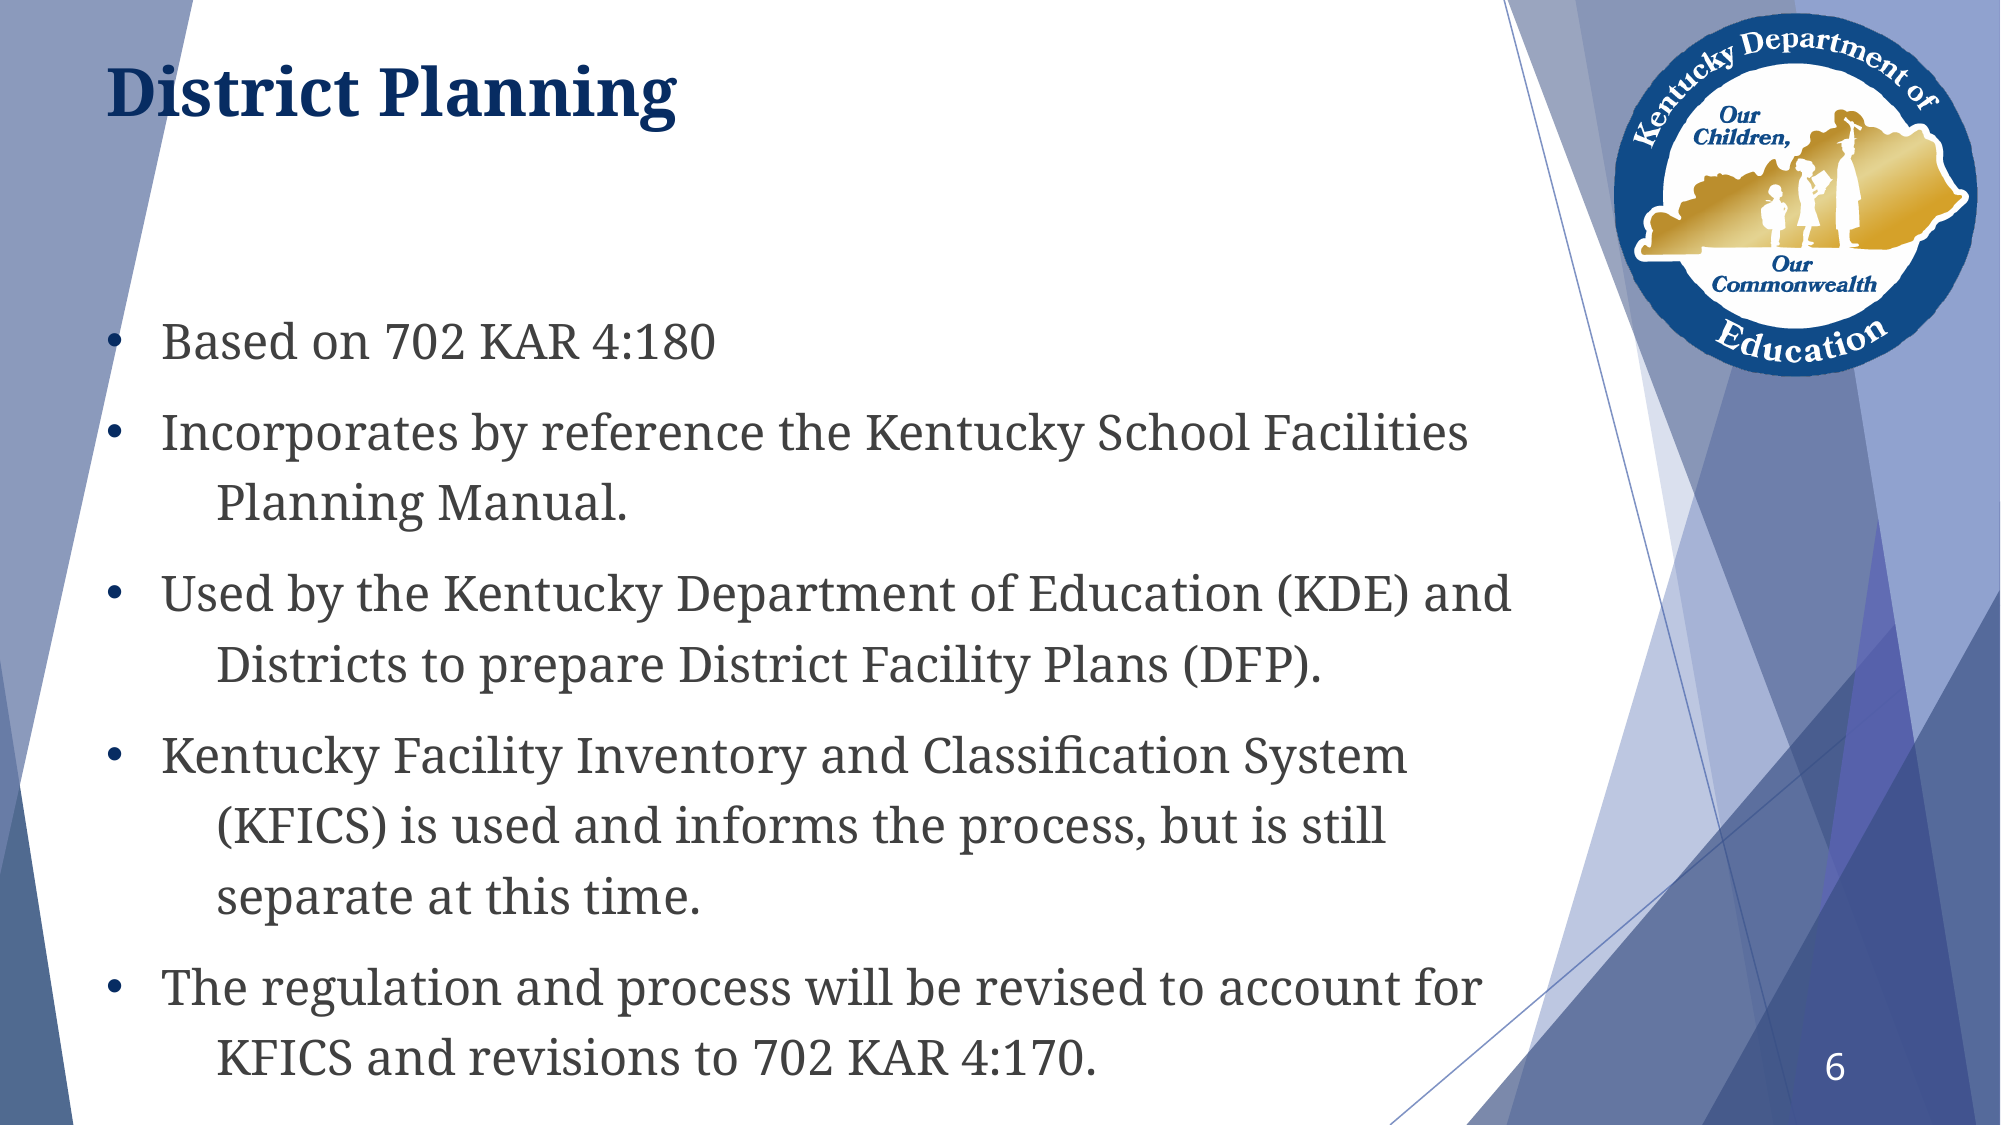

# District Planning
Based on 702 KAR 4:180
Incorporates by reference the Kentucky School Facilities Planning Manual.
Used by the Kentucky Department of Education (KDE) and Districts to prepare District Facility Plans (DFP).
Kentucky Facility Inventory and Classification System (KFICS) is used and informs the process, but is still separate at this time.
The regulation and process will be revised to account for KFICS and revisions to 702 KAR 4:170.